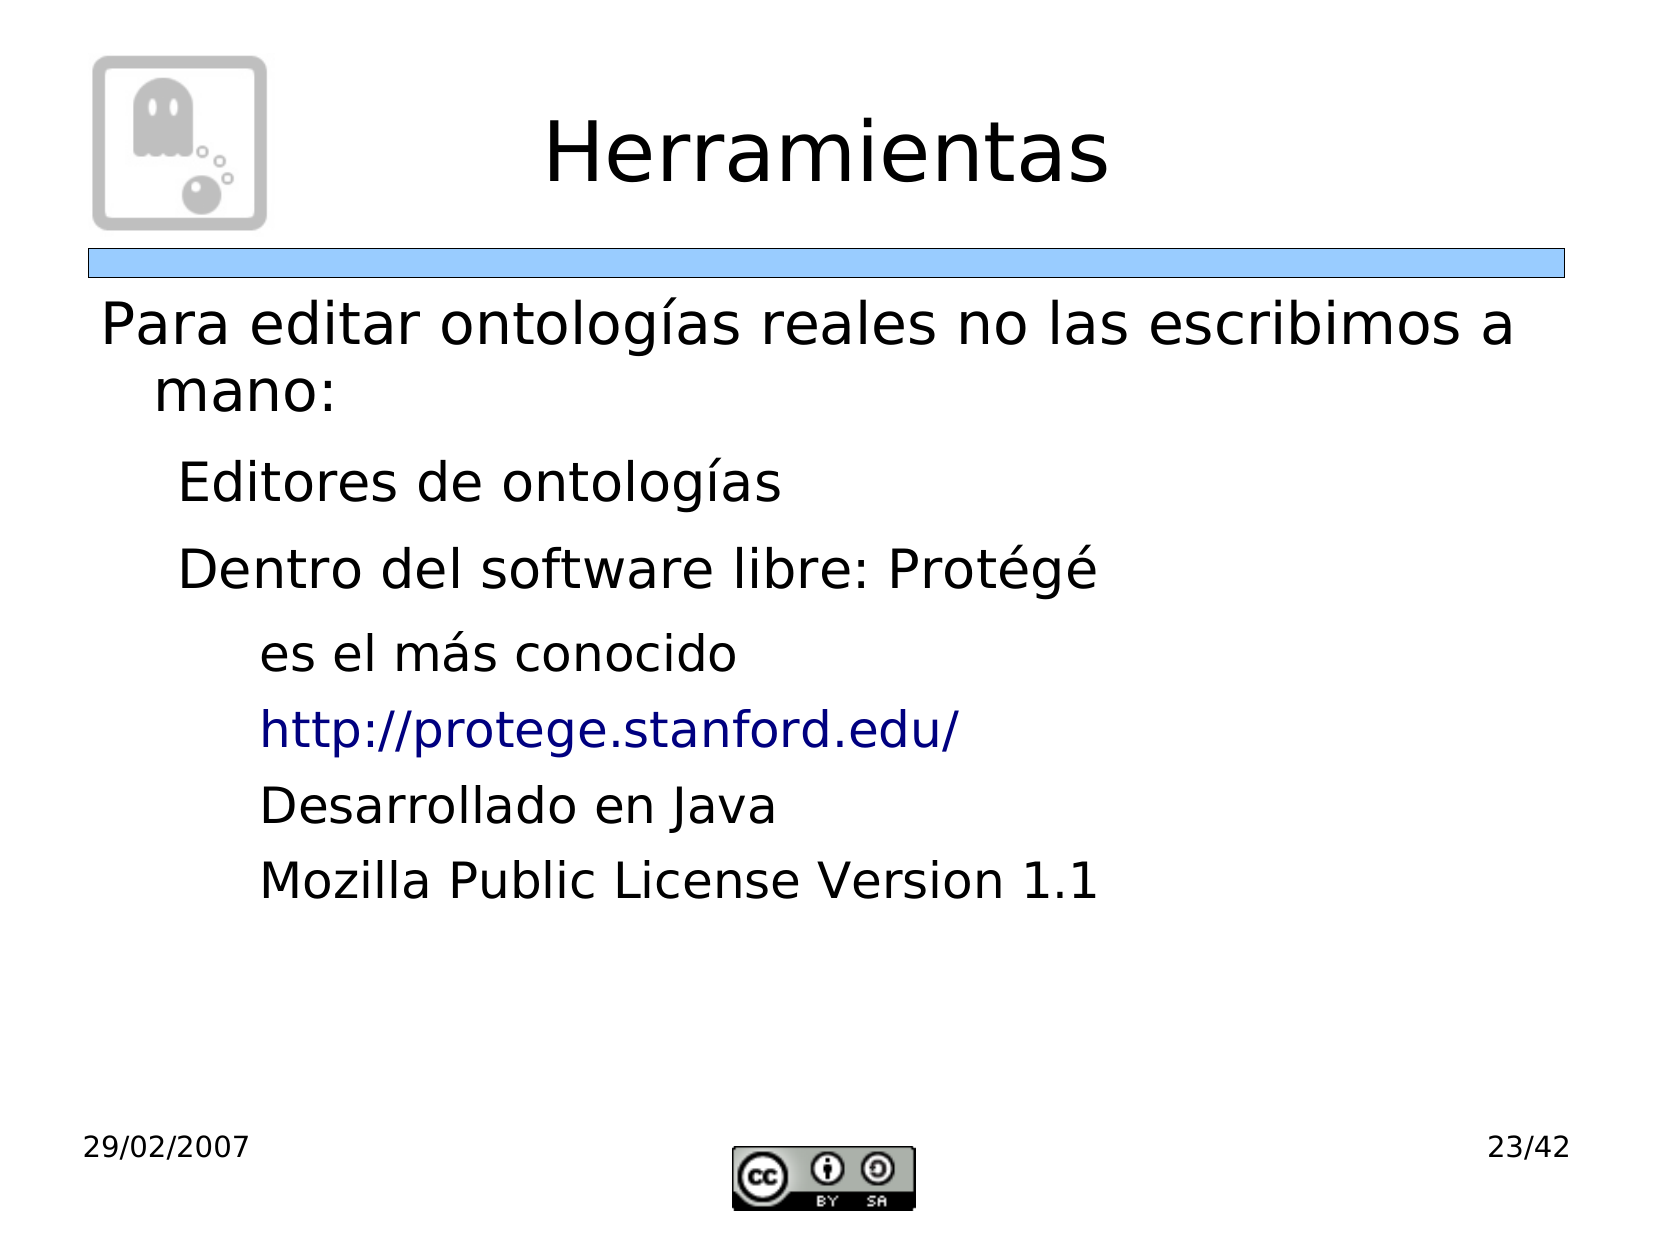

# Herramientas
Para editar ontologías reales no las escribimos a mano:
Editores de ontologías
Dentro del software libre: Protégé
es el más conocido
http://protege.stanford.edu/
Desarrollado en Java
Mozilla Public License Version 1.1